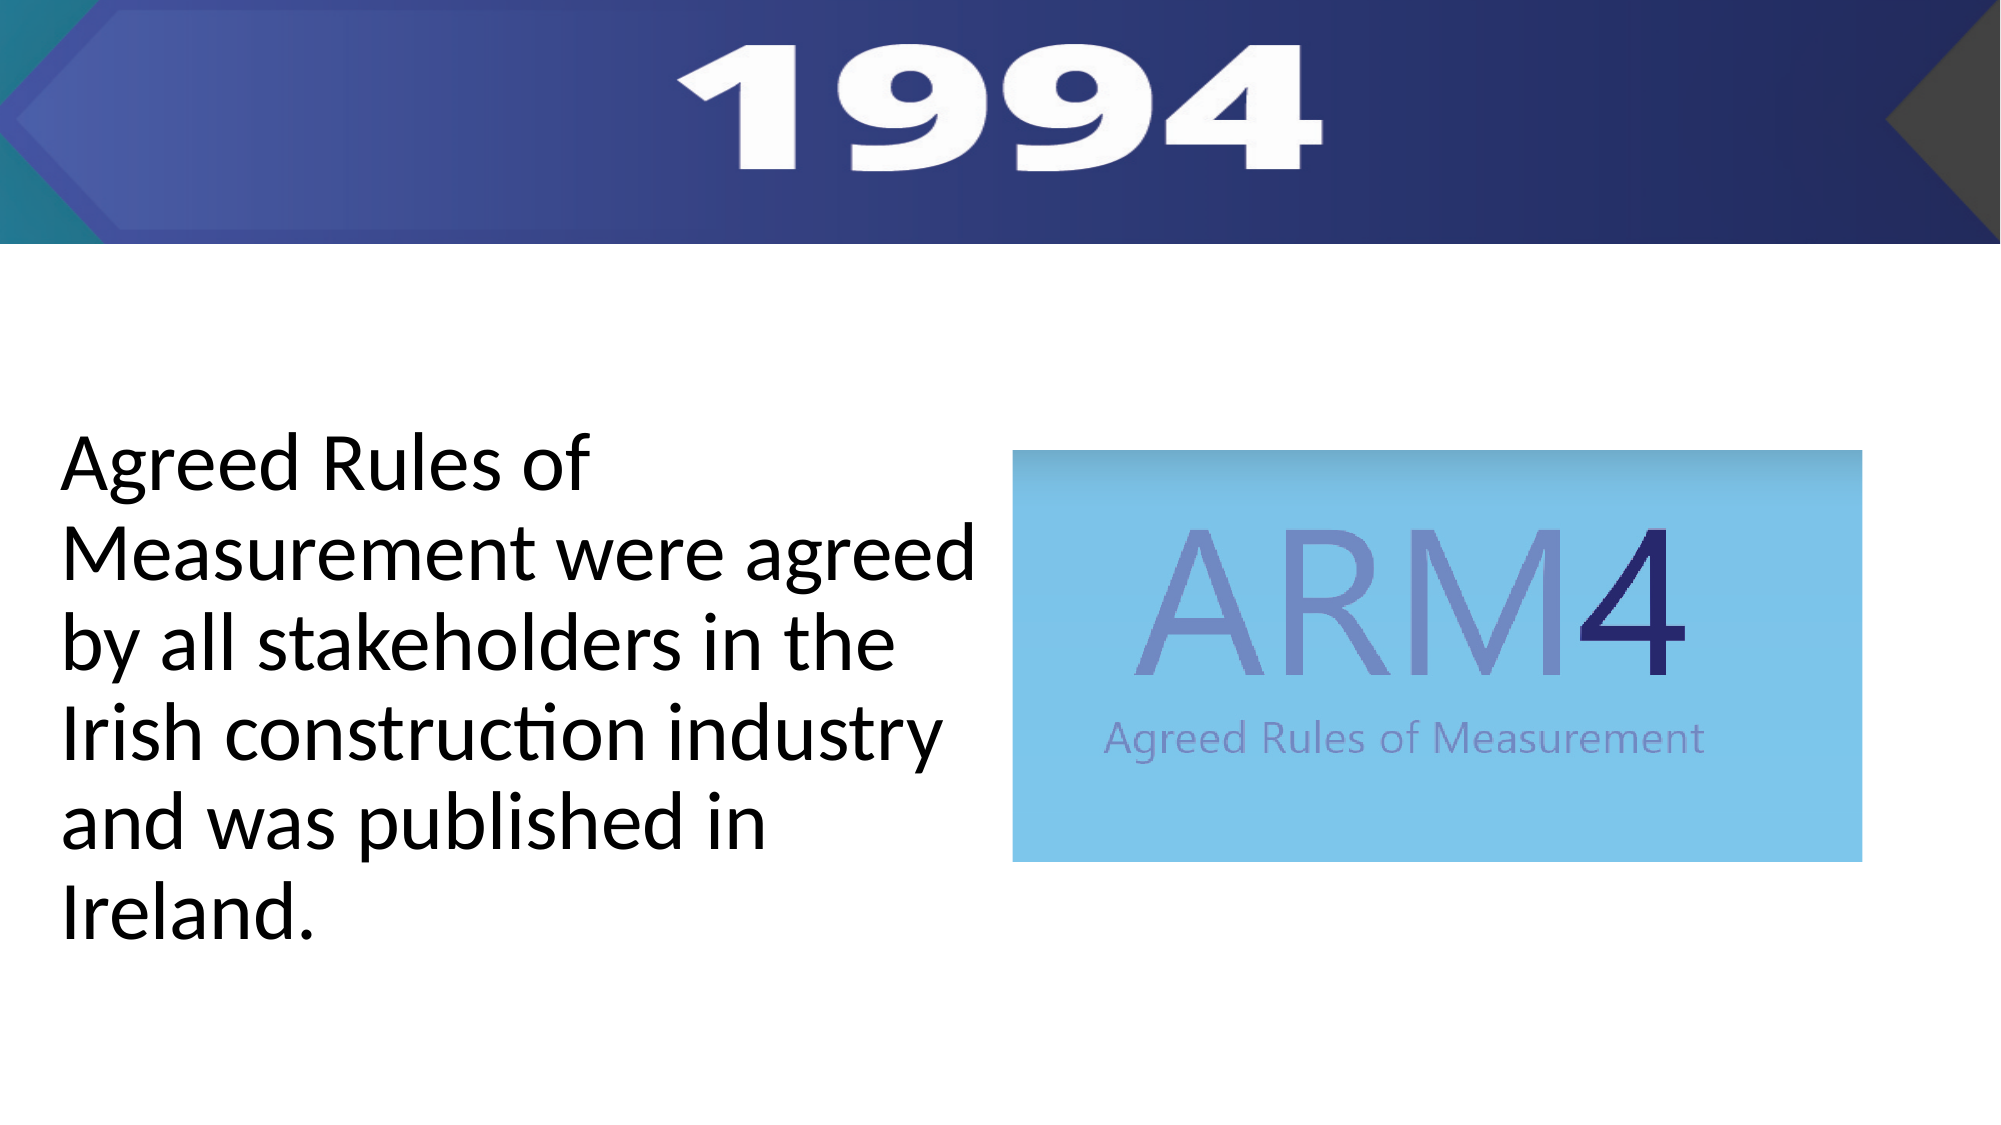

# Agreed Rules of Measurement were agreed by all stakeholders in the Irish construction industry and was published in Ireland.